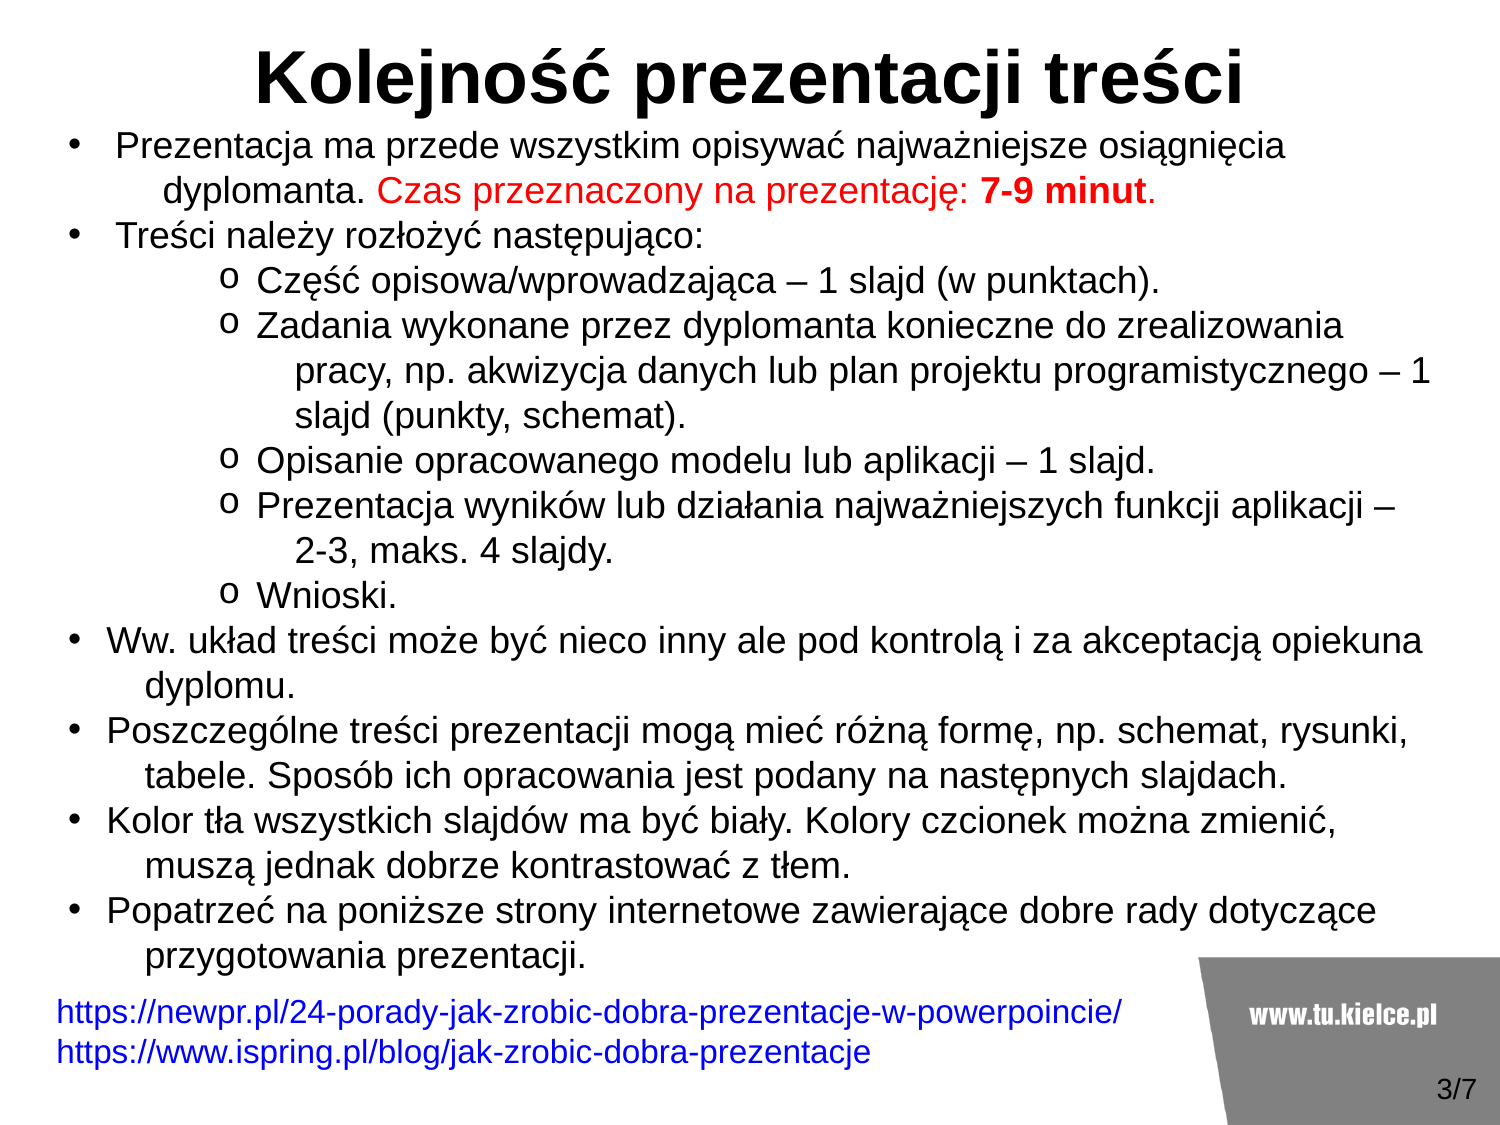

Kolejność prezentacji treści
Prezentacja ma przede wszystkim opisywać najważniejsze osiągnięcia dyplomanta. Czas przeznaczony na prezentację: 7-9 minut.
Treści należy rozłożyć następująco:
Część opisowa/wprowadzająca – 1 slajd (w punktach).
Zadania wykonane przez dyplomanta konieczne do zrealizowania pracy, np. akwizycja danych lub plan projektu programistycznego – 1 slajd (punkty, schemat).
Opisanie opracowanego modelu lub aplikacji – 1 slajd.
Prezentacja wyników lub działania najważniejszych funkcji aplikacji – 2-3, maks. 4 slajdy.
Wnioski.
Ww. układ treści może być nieco inny ale pod kontrolą i za akceptacją opiekuna dyplomu.
Poszczególne treści prezentacji mogą mieć różną formę, np. schemat, rysunki, tabele. Sposób ich opracowania jest podany na następnych slajdach.
Kolor tła wszystkich slajdów ma być biały. Kolory czcionek można zmienić, muszą jednak dobrze kontrastować z tłem.
Popatrzeć na poniższe strony internetowe zawierające dobre rady dotyczące przygotowania prezentacji.
https://newpr.pl/24-porady-jak-zrobic-dobra-prezentacje-w-powerpoincie/
https://www.ispring.pl/blog/jak-zrobic-dobra-prezentacje